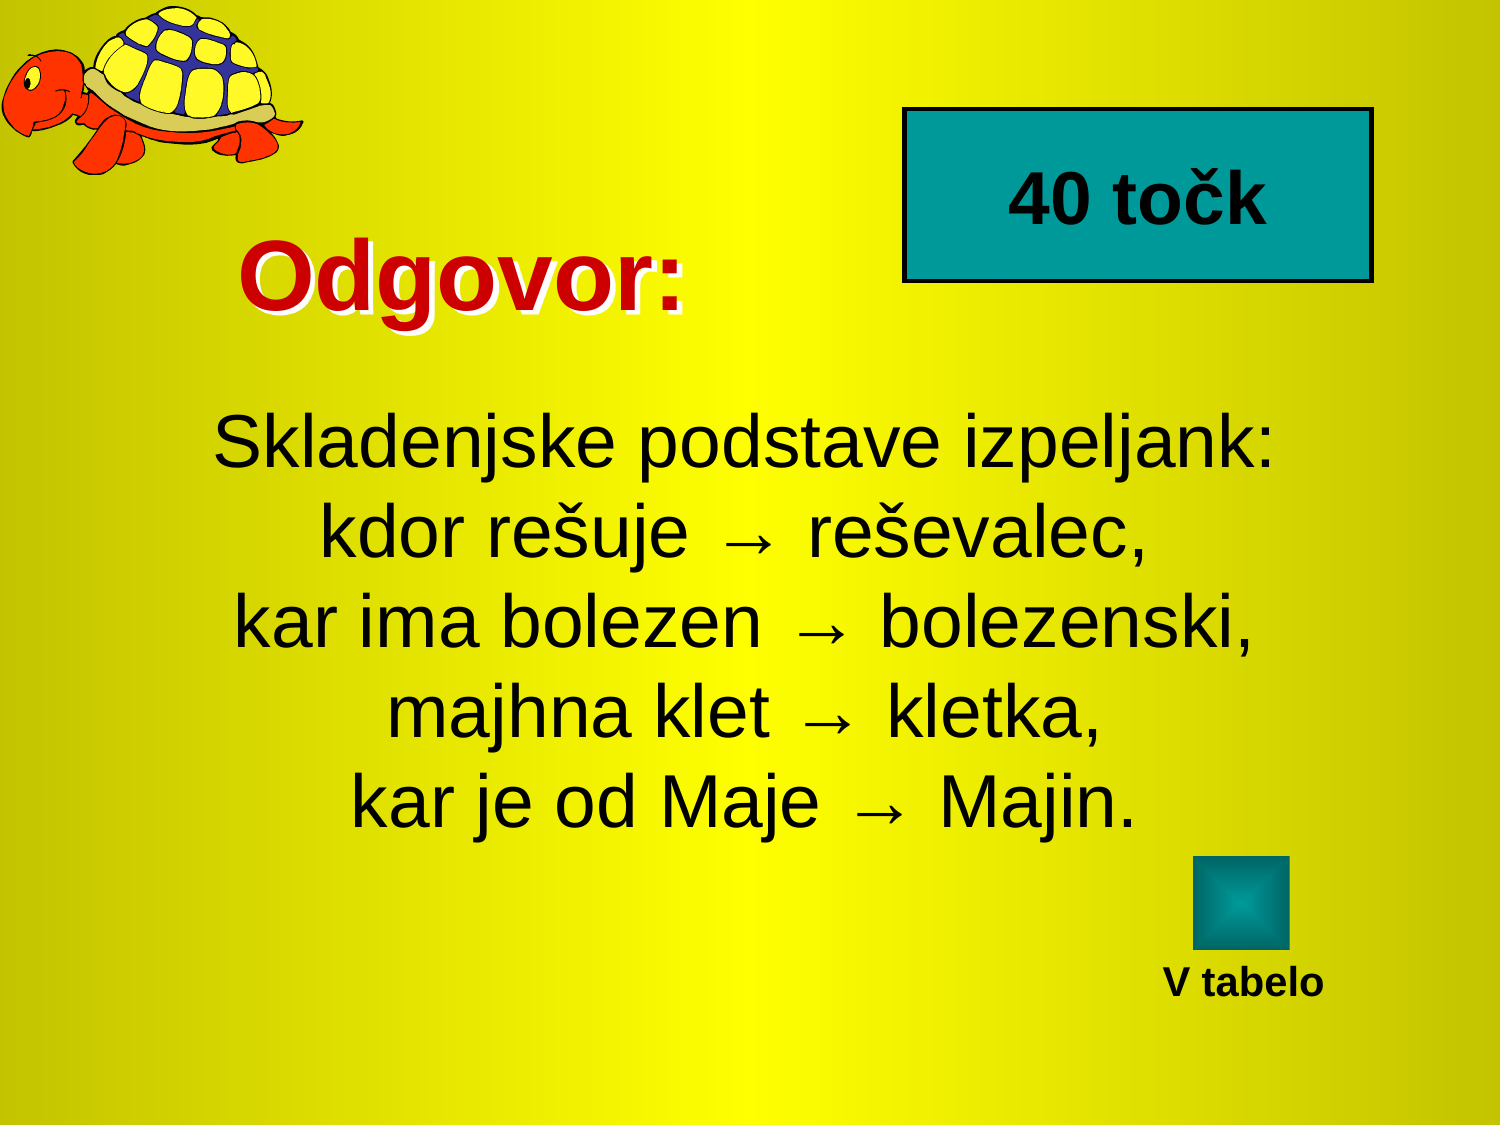

40 točk
# Odgovor:
Skladenjske podstave izpeljank:
kdor rešuje → reševalec,
kar ima bolezen → bolezenski,
majhna klet → kletka,
kar je od Maje → Majin.
V tabelo